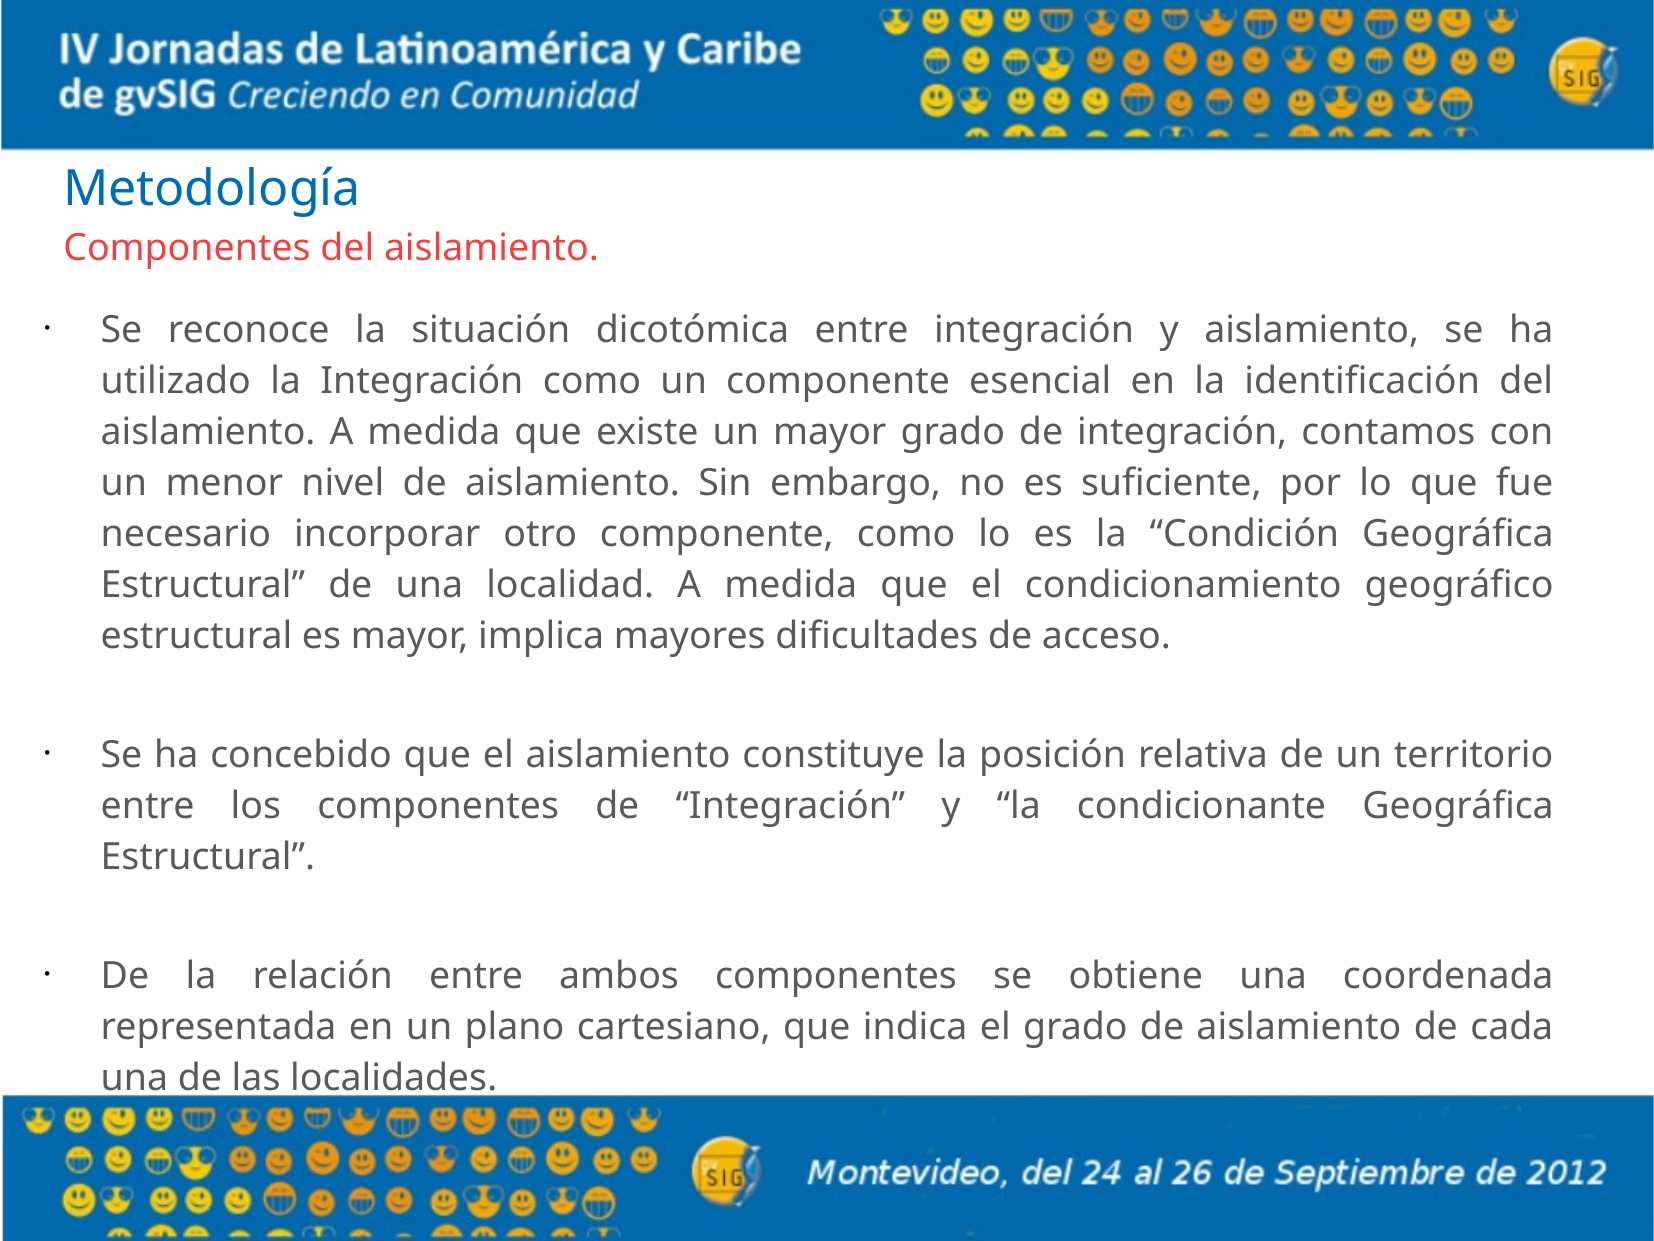

# Metodología Componentes del aislamiento.
Se reconoce la situación dicotómica entre integración y aislamiento, se ha utilizado la Integración como un componente esencial en la identificación del aislamiento. A medida que existe un mayor grado de integración, contamos con un menor nivel de aislamiento. Sin embargo, no es suficiente, por lo que fue necesario incorporar otro componente, como lo es la “Condición Geográfica Estructural” de una localidad. A medida que el condicionamiento geográfico estructural es mayor, implica mayores dificultades de acceso.
Se ha concebido que el aislamiento constituye la posición relativa de un territorio entre los componentes de “Integración” y “la condicionante Geográfica Estructural”.
De la relación entre ambos componentes se obtiene una coordenada representada en un plano cartesiano, que indica el grado de aislamiento de cada una de las localidades.